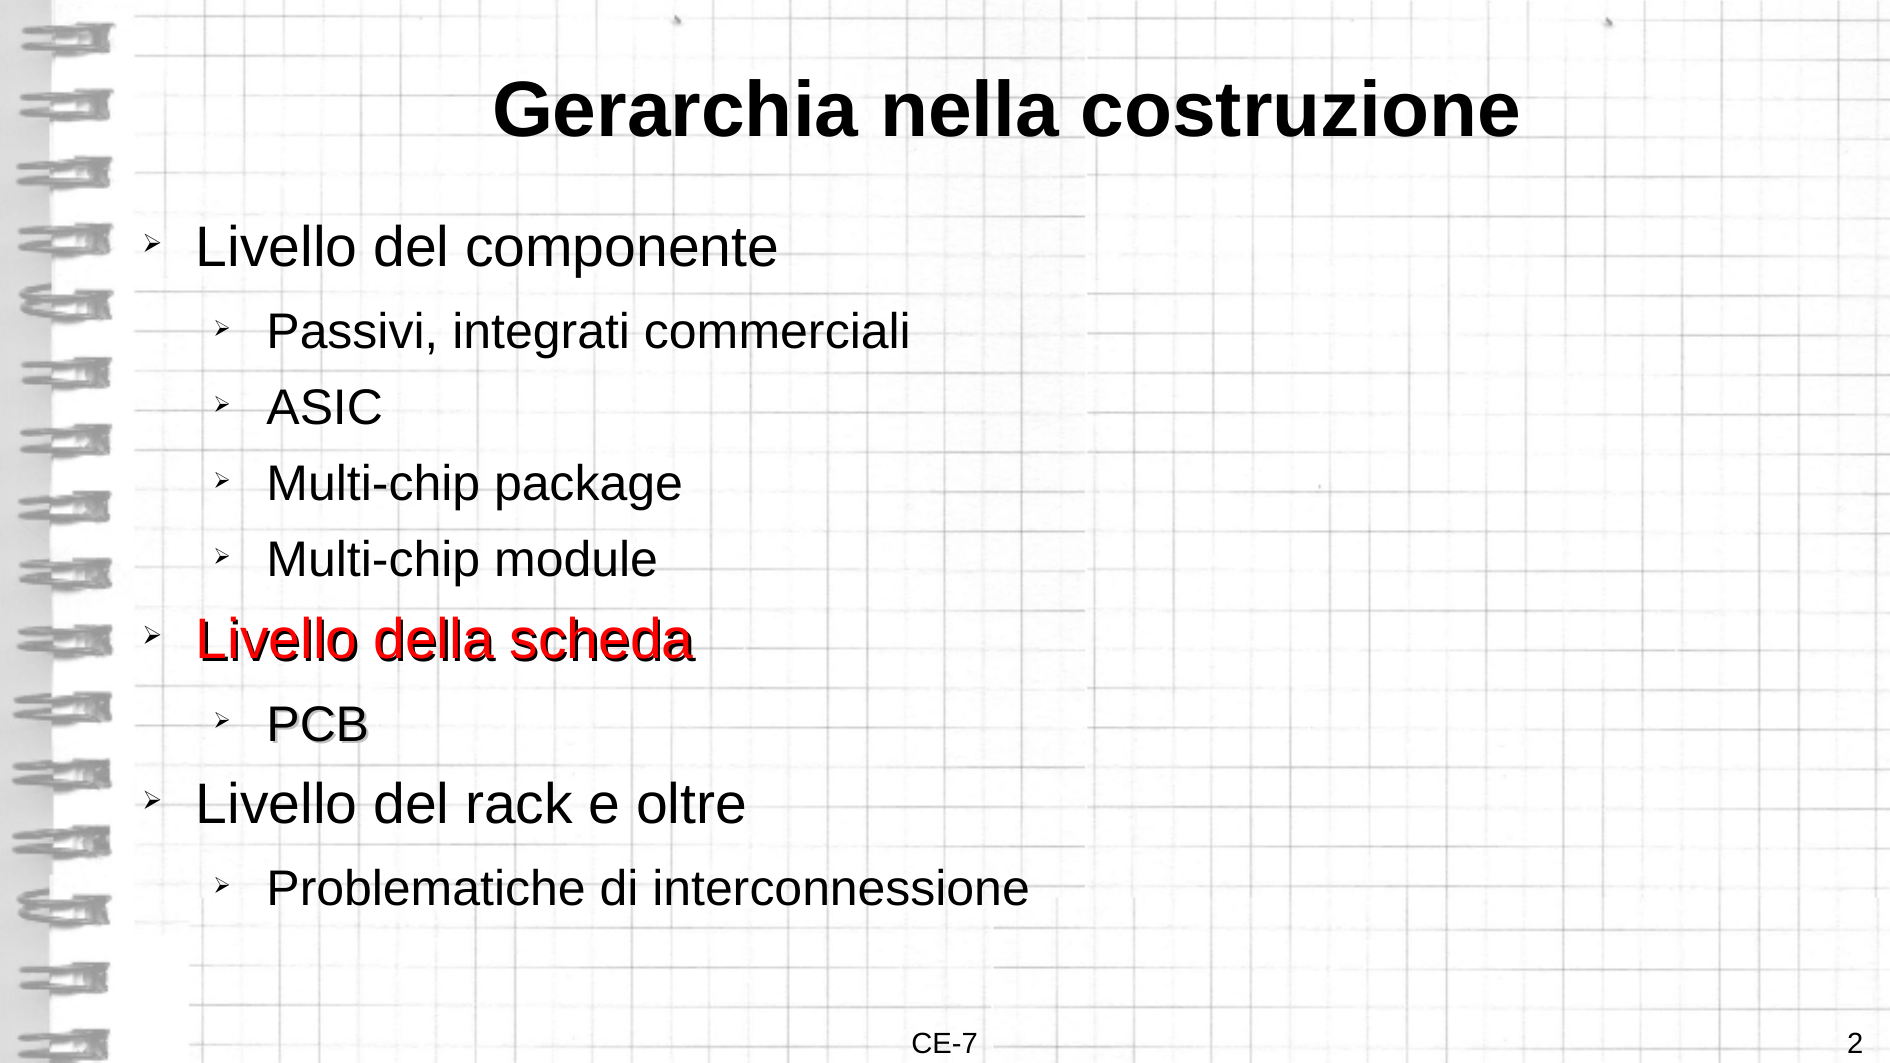

# Gerarchia nella costruzione
Livello del componente
Passivi, integrati commerciali
ASIC
Multi-chip package
Multi-chip module
Livello della scheda
PCB
Livello del rack e oltre
Problematiche di interconnessione
CE-7
2